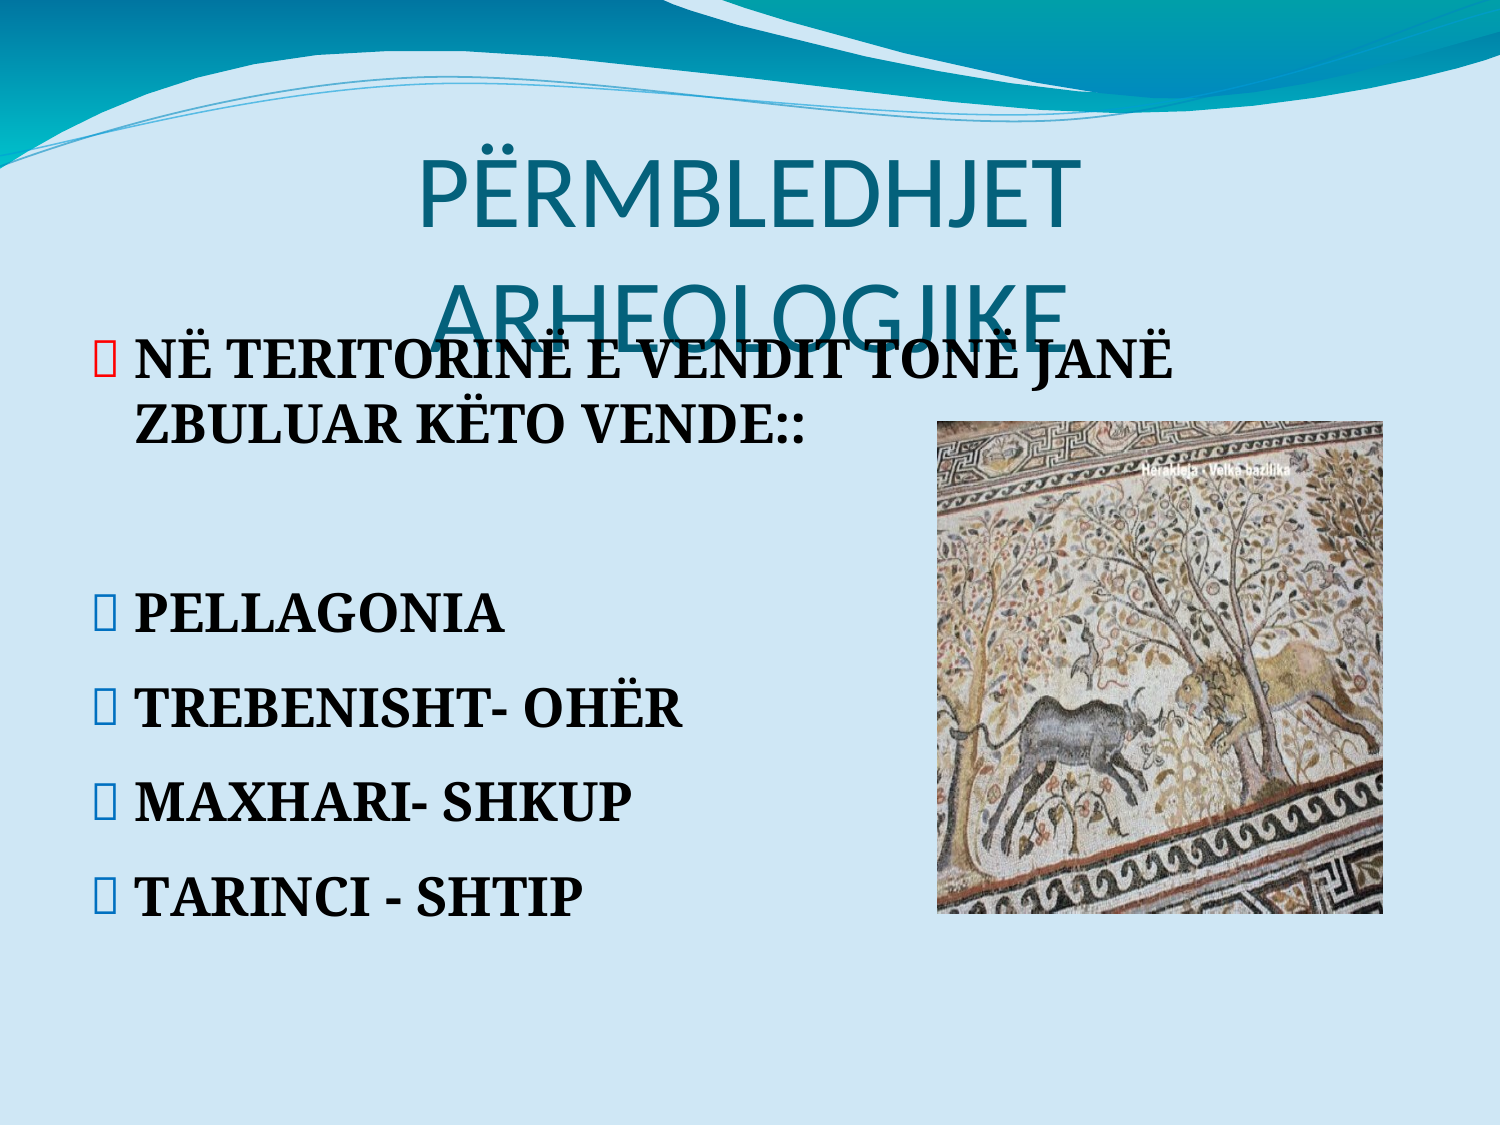

# PËRMBLEDHJET ARHEOLOGJIKE
NË TERITORINË E VENDIT TONË JANË ZBULUAR KËTO VENDE::
PELLAGONIA
ТREBENISHT- OHËR
МAXHARI- SHKUP
ТARINCI - SHTIP